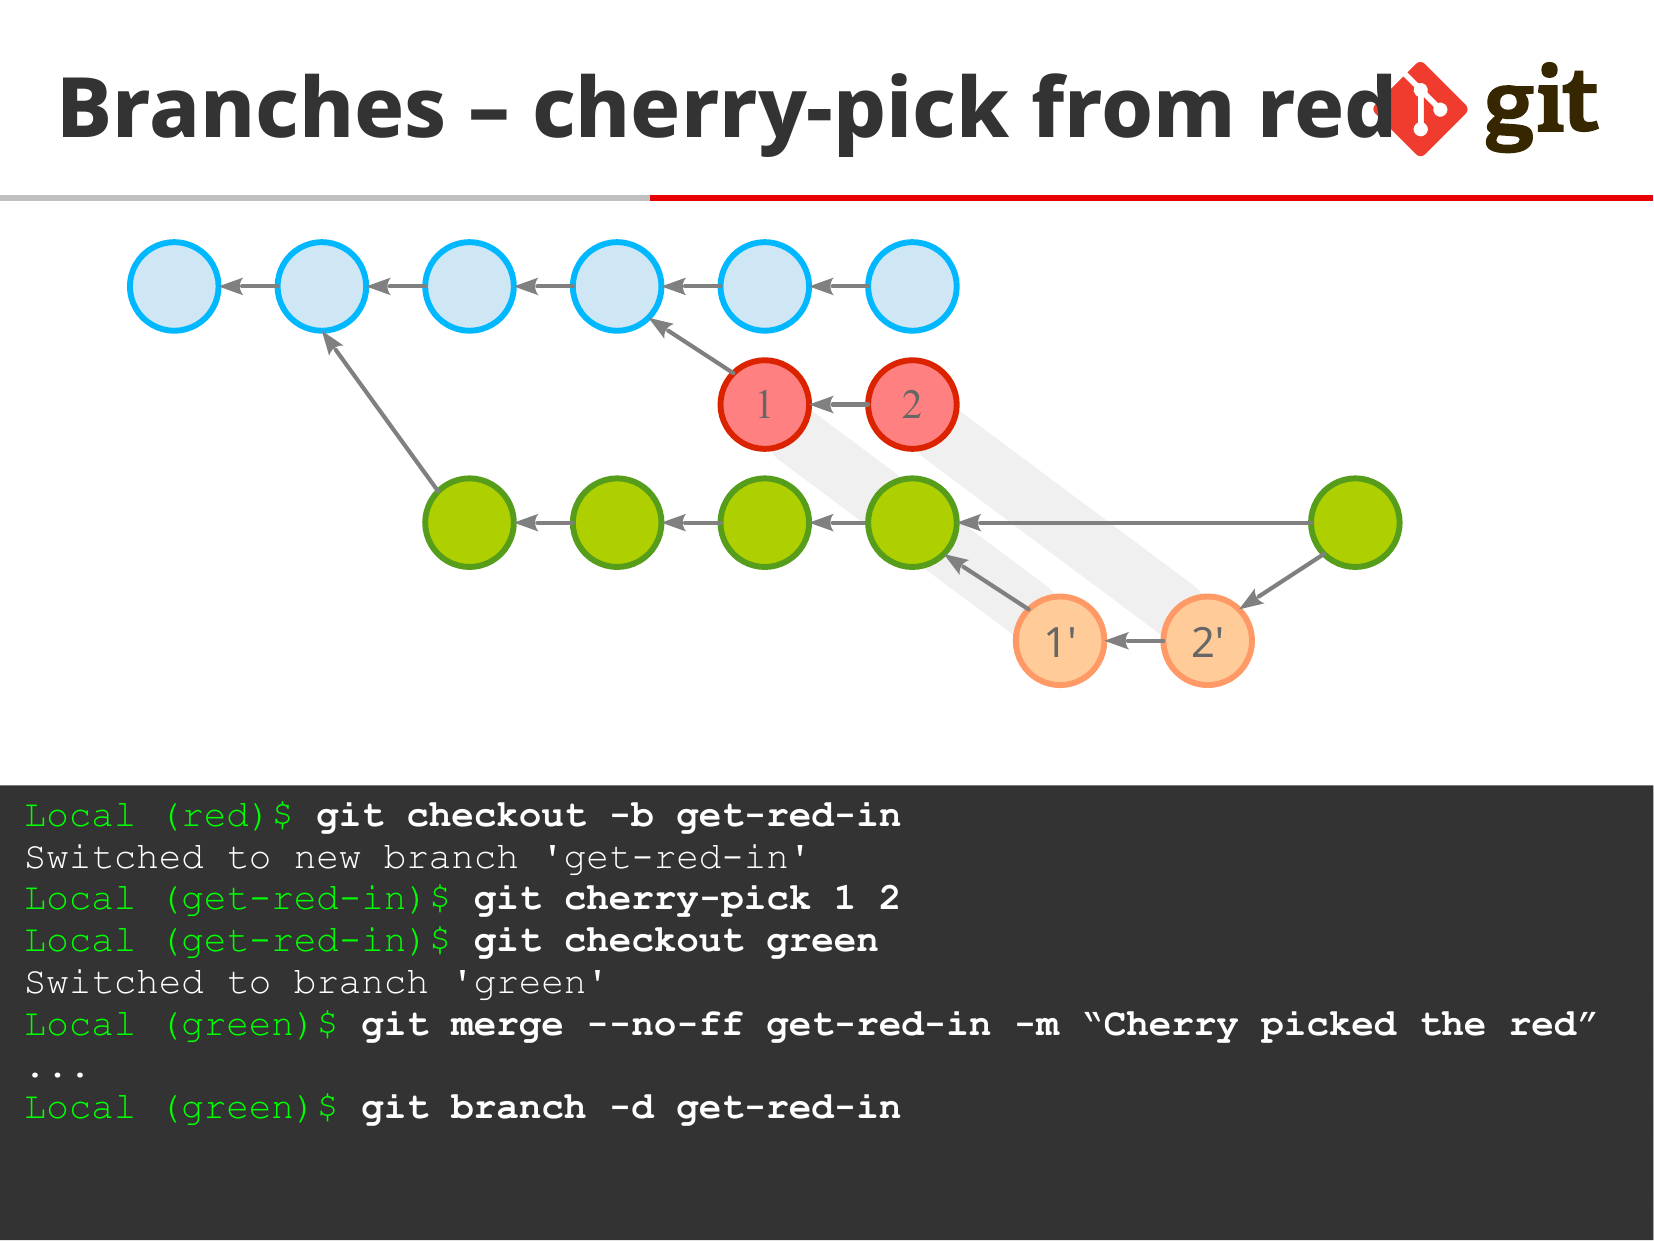

# Branches – cherry-pick from red
1
2
1'
2'
Local (red)$ git checkout -b get-red-in
Switched to new branch 'get-red-in'
Local (get-red-in)$ git cherry-pick 1 2
Local (get-red-in)$ git checkout green
Switched to branch 'green'
Local (green)$ git merge --no-ff get-red-in -m “Cherry picked the red”
...
Local (green)$ git branch -d get-red-in
59